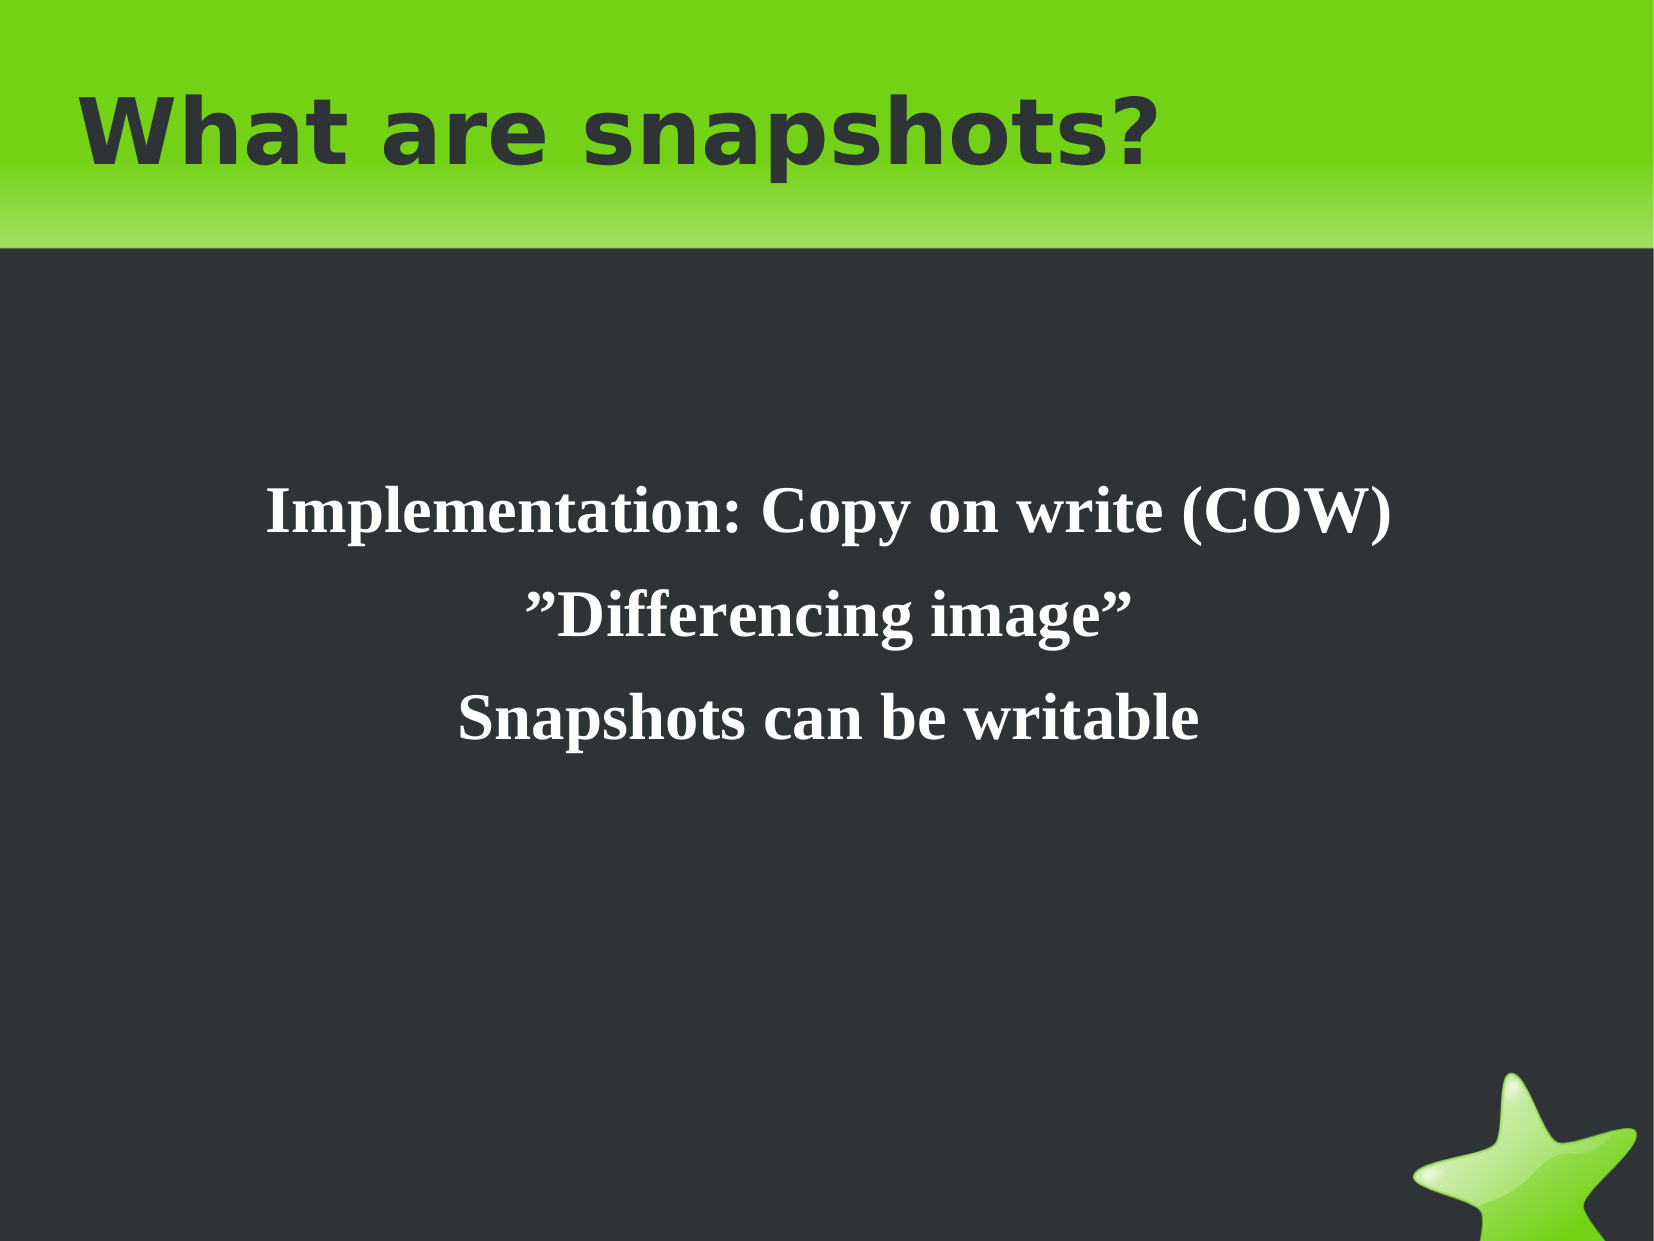

# What are snapshots?
Implementation: Copy on write (COW)
”Differencing image”
Snapshots can be writable